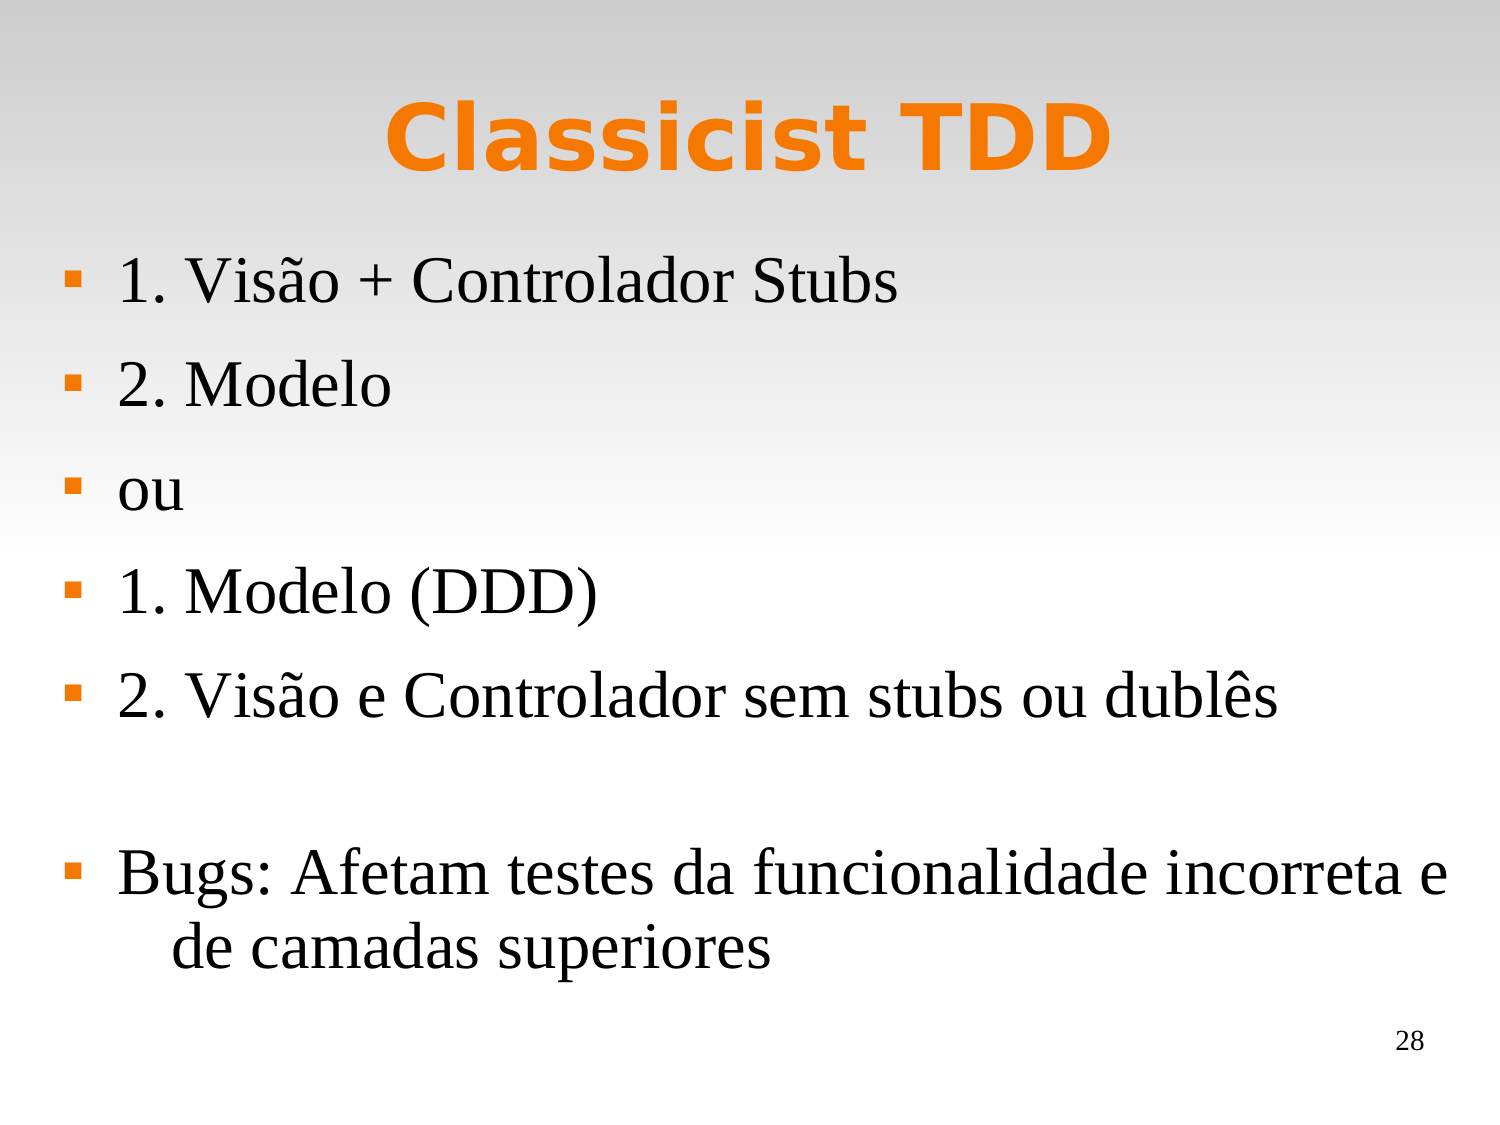

# Classicist TDD
1. Visão + Controlador Stubs
2. Modelo
ou
1. Modelo (DDD)
2. Visão e Controlador sem stubs ou dublês
Bugs: Afetam testes da funcionalidade incorreta e de camadas superiores
28